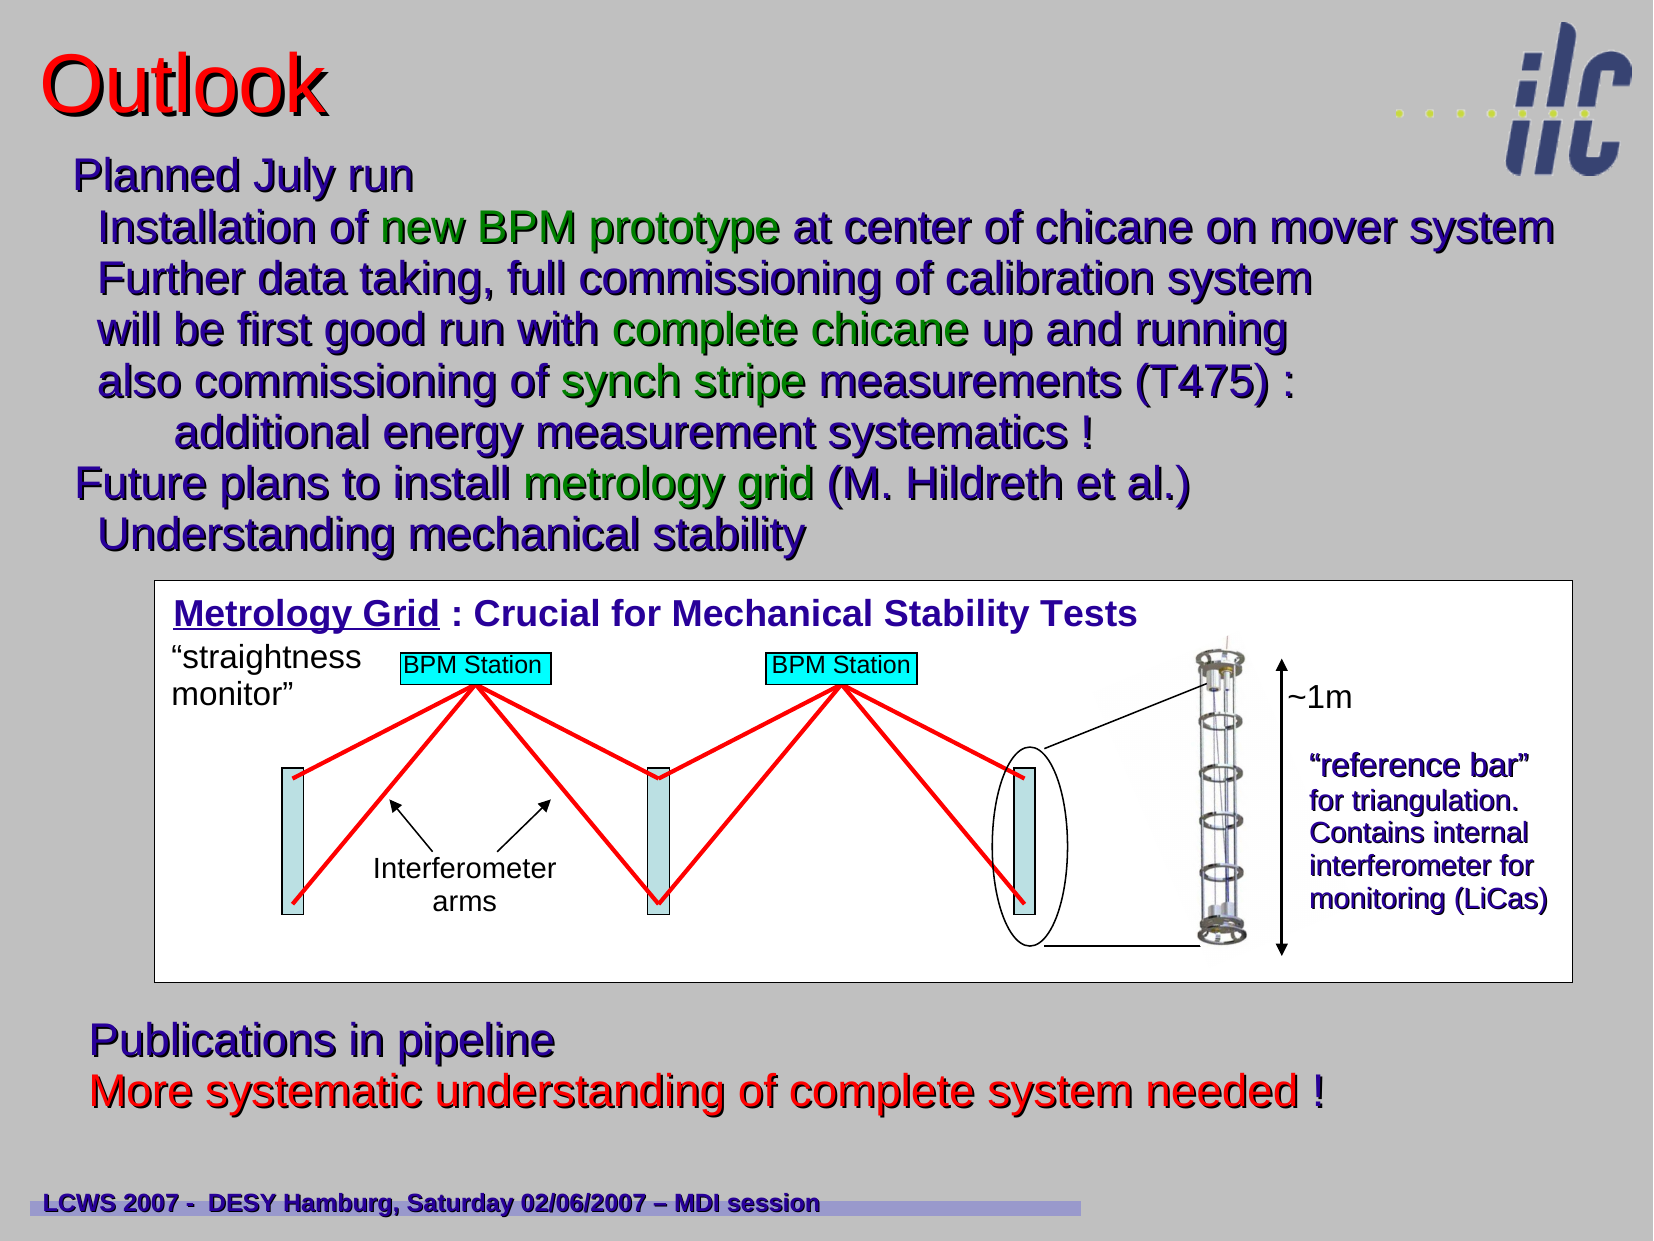

Outlook
 Planned July run
Installation of new BPM prototype at center of chicane on mover system
Further data taking, full commissioning of calibration system
will be first good run with complete chicane up and running
also commissioning of synch stripe measurements (T475) :
 additional energy measurement systematics !
 Future plans to install metrology grid (M. Hildreth et al.)
Understanding mechanical stability
Metrology Grid : Crucial for Mechanical Stability Tests
“straightness monitor”
BPM Station
BPM Station
Interferometer arms
~1m
“reference bar” for triangulation. Contains internal interferometer for monitoring (LiCas)
 Publications in pipeline
 More systematic understanding of complete system needed !
LCWS 2007 - DESY Hamburg, Saturday 02/06/2007 – MDI session